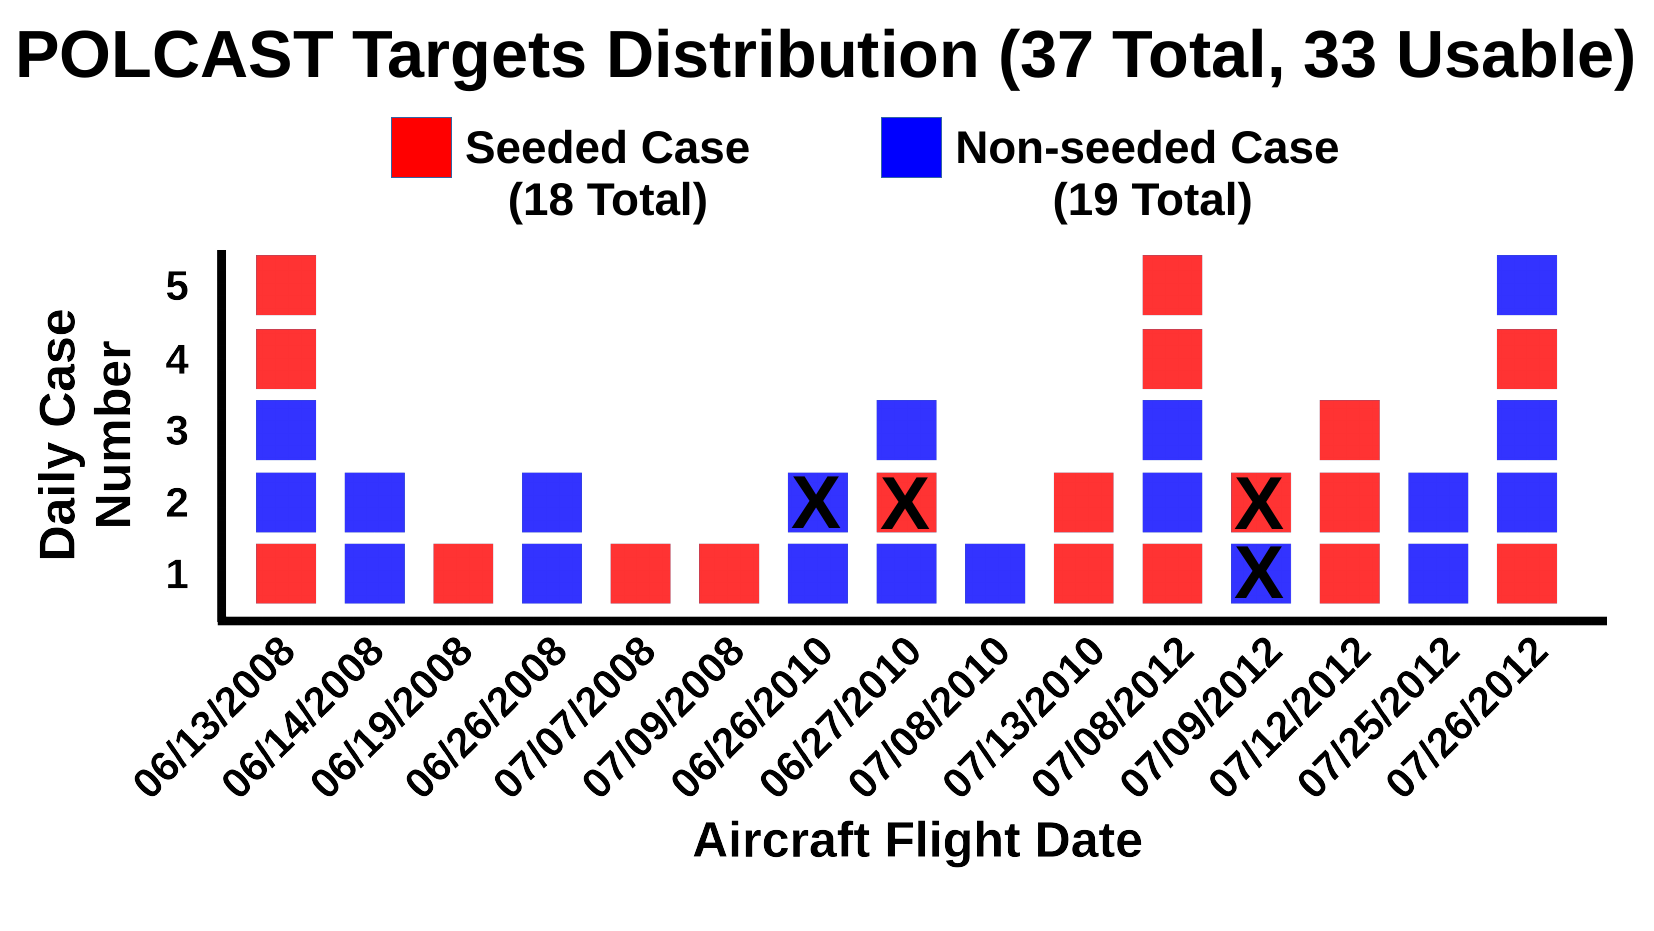

POLCAST Targets Distribution (37 Total, 33 Usable)
Seeded Case
(18 Total)
Non-seeded Case
(19 Total)
X
X
X
X
06/24/10 Non-Seed case, 6/27/2010 Seed case,
 7/9/12 Seed case, and 7/9/12 Non-Seed case